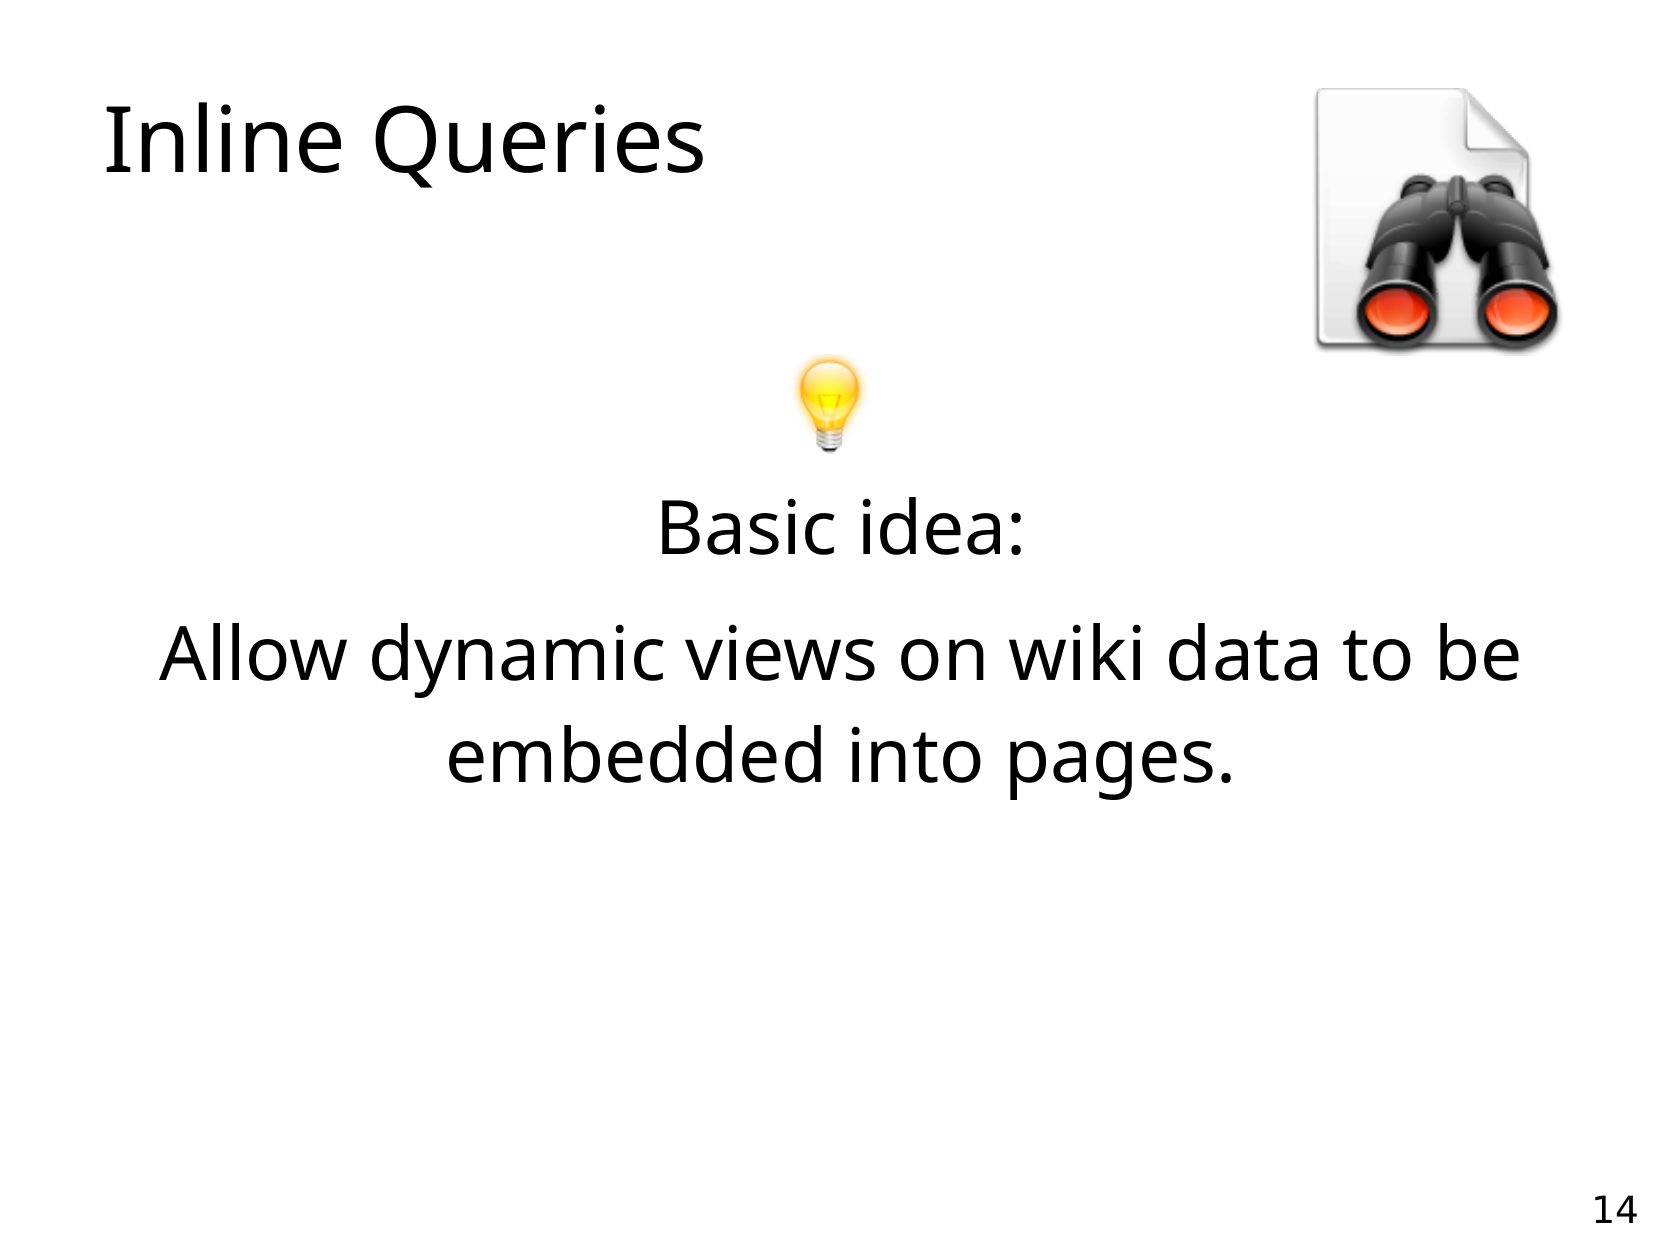

Inline Queries
Basic idea:
Allow dynamic views on wiki data to be embedded into pages.
14